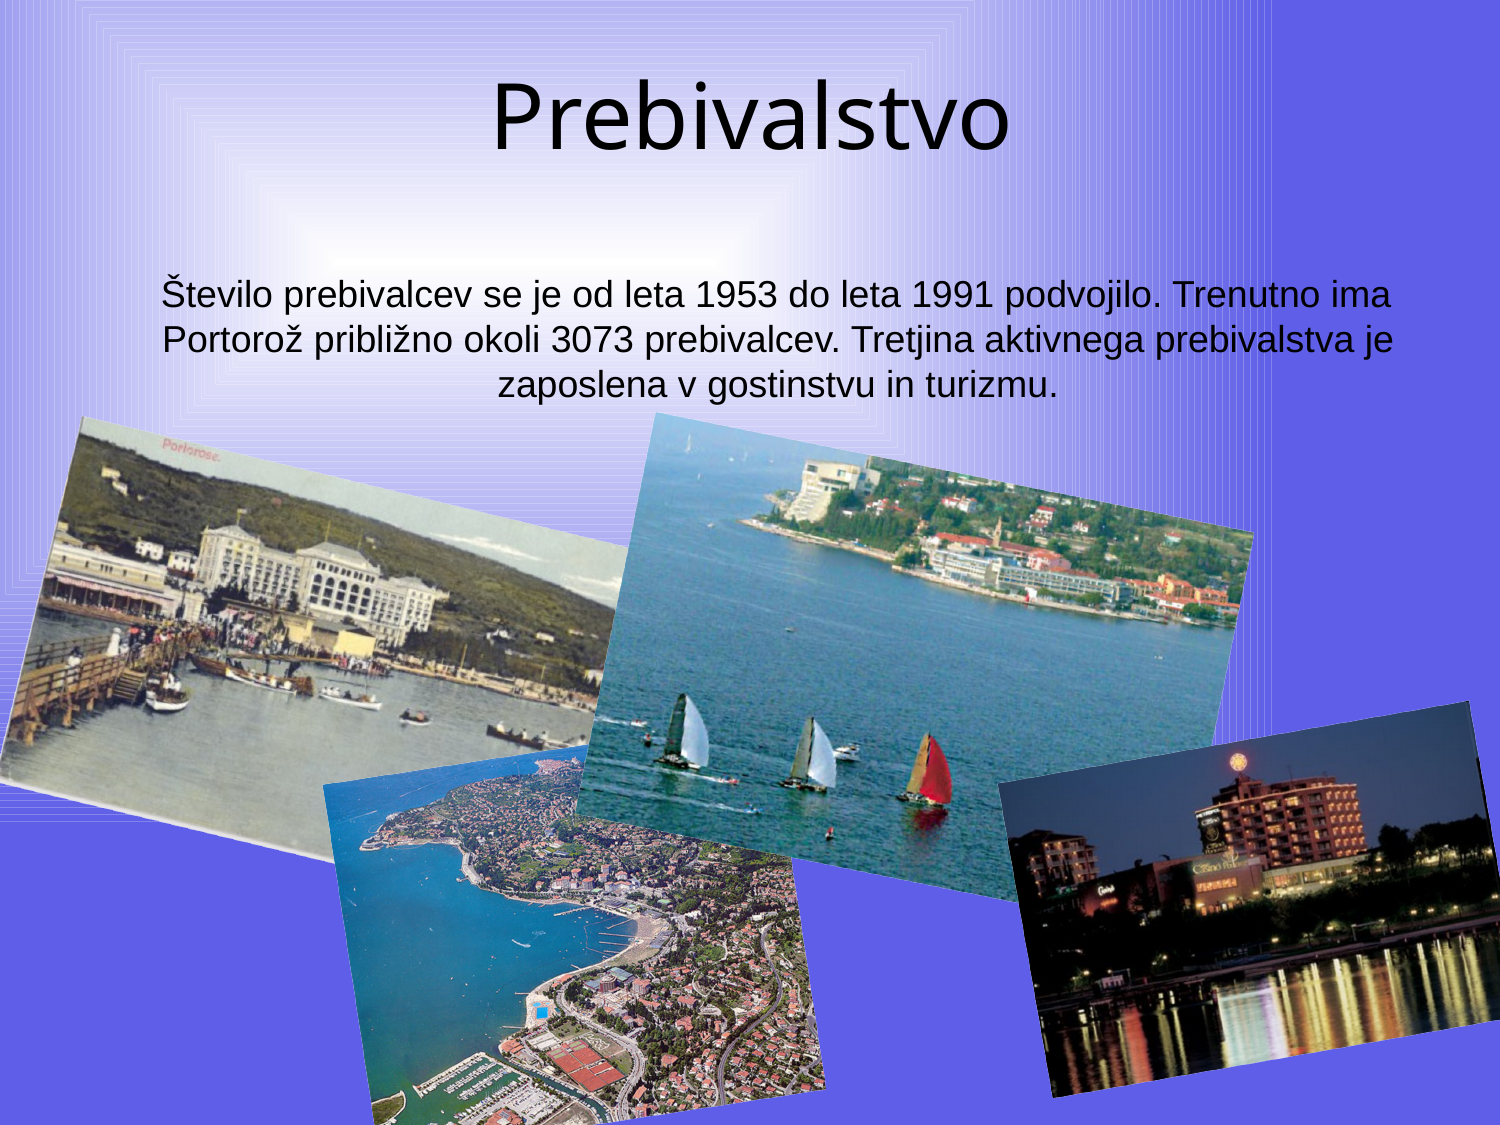

# Prebivalstvo
 Število prebivalcev se je od leta 1953 do leta 1991 podvojilo. Trenutno ima Portorož približno okoli 3073 prebivalcev. Tretjina aktivnega prebivalstva je zaposlena v gostinstvu in turizmu.